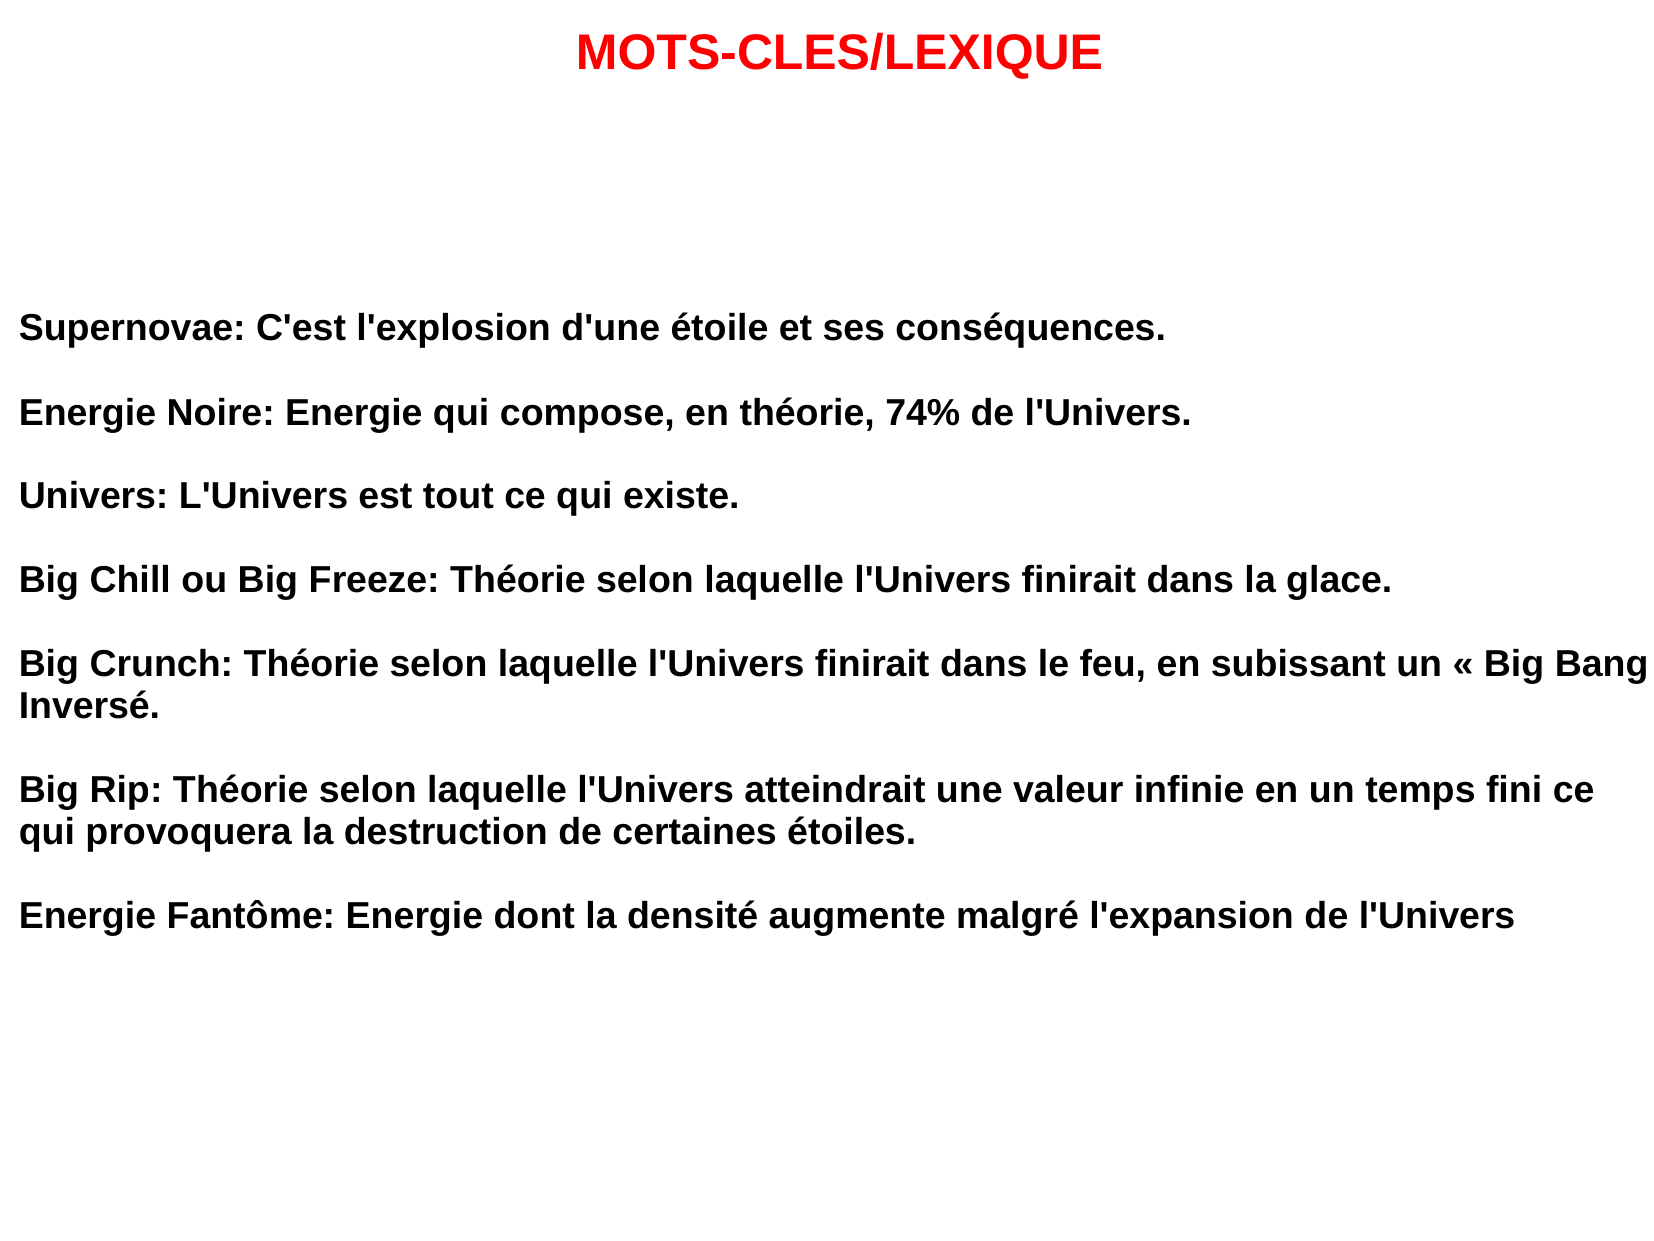

MOTS-CLES/LEXIQUE
Supernovae: C'est l'explosion d'une étoile et ses conséquences.
Energie Noire: Energie qui compose, en théorie, 74% de l'Univers.
Univers: L'Univers est tout ce qui existe.
Big Chill ou Big Freeze: Théorie selon laquelle l'Univers finirait dans la glace.
Big Crunch: Théorie selon laquelle l'Univers finirait dans le feu, en subissant un « Big Bang
Inversé.
Big Rip: Théorie selon laquelle l'Univers atteindrait une valeur infinie en un temps fini ce
qui provoquera la destruction de certaines étoiles.
Energie Fantôme: Energie dont la densité augmente malgré l'expansion de l'Univers